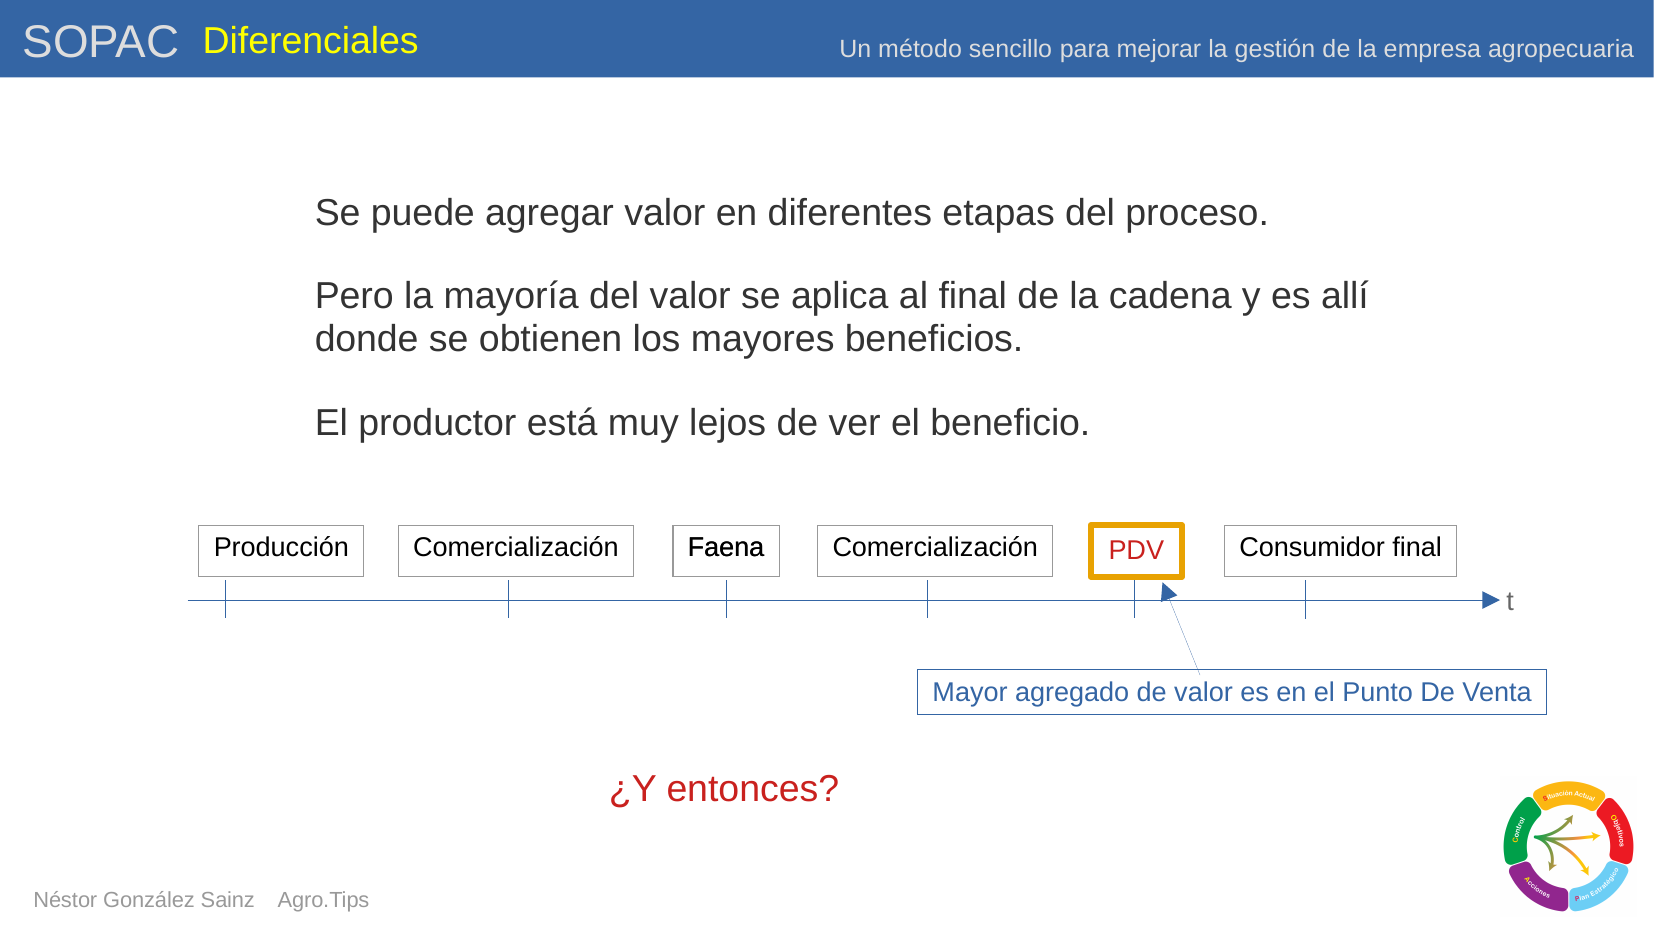

Diferenciales
Se puede agregar valor en diferentes etapas del proceso.
Pero la mayoría del valor se aplica al final de la cadena y es allí donde se obtienen los mayores beneficios.
El productor está muy lejos de ver el beneficio.
Producción
Comercialización
Faena
Faena
Comercialización
PDV
Consumidor final
t
Mayor agregado de valor es en el Punto De Venta
¿Y entonces?